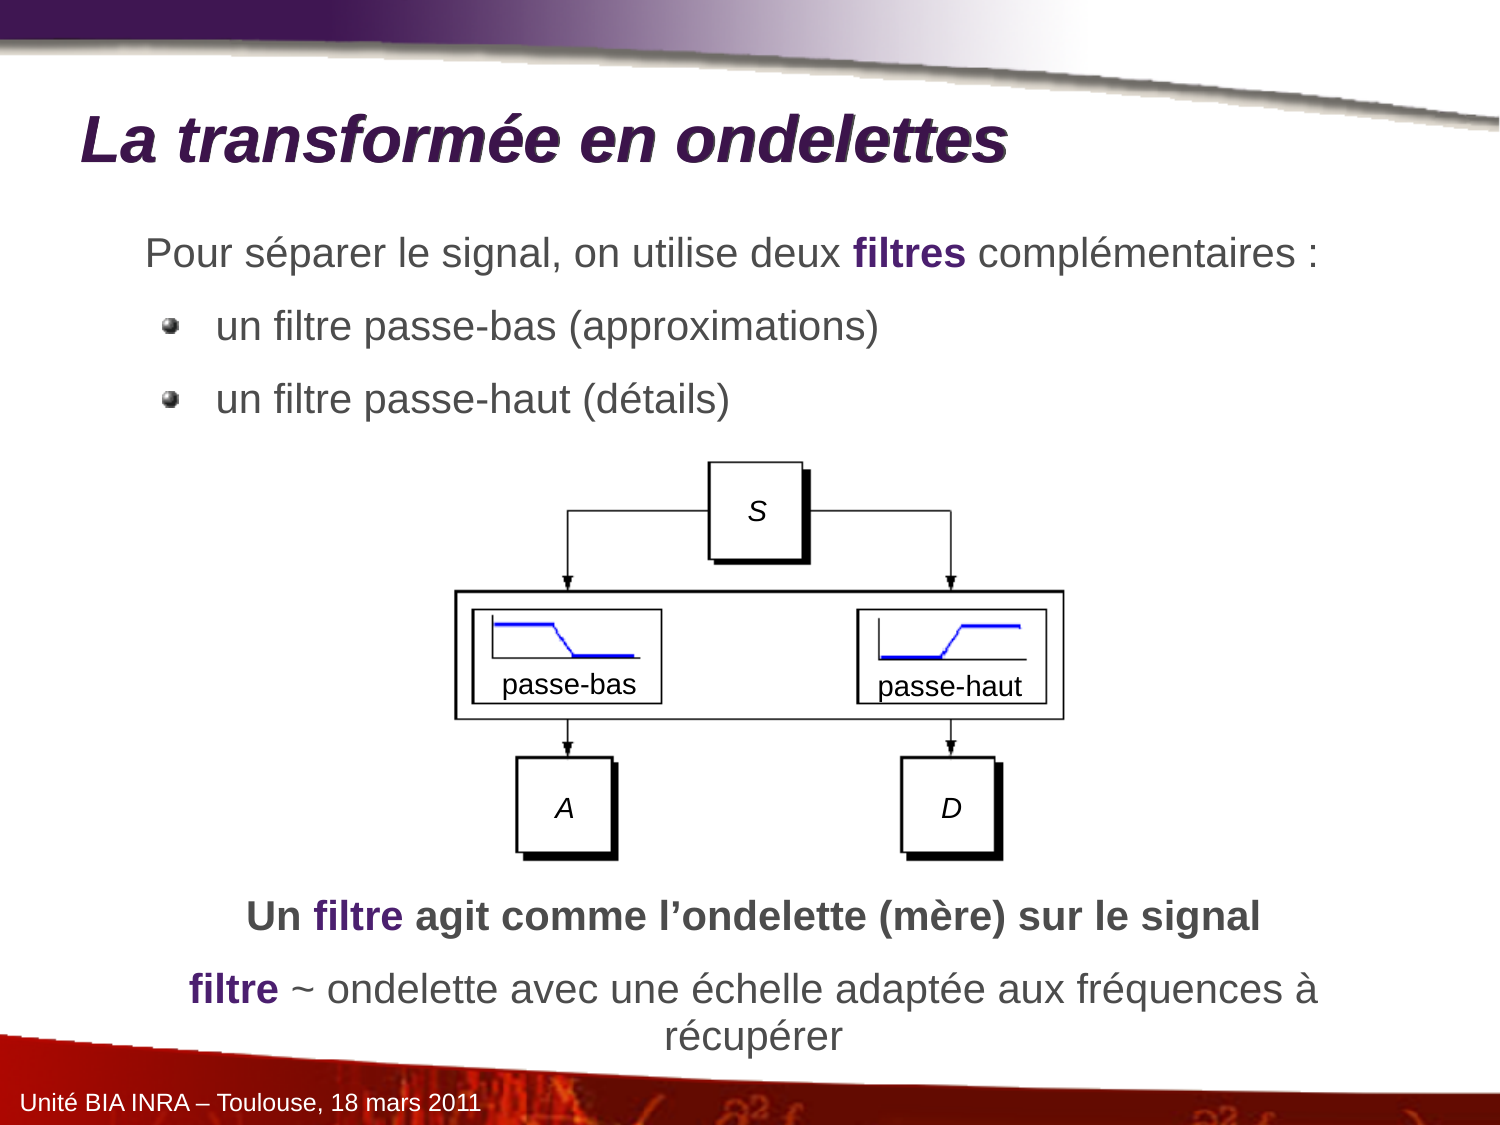

La transformée en ondelettes
# Pour séparer le signal, on utilise deux filtres complémentaires :
un filtre passe-bas (approximations)
un filtre passe-haut (détails)
S
passe-bas
passe-haut
A
D
Un filtre agit comme l’ondelette (mère) sur le signal
filtre ~ ondelette avec une échelle adaptée aux fréquences à récupérer